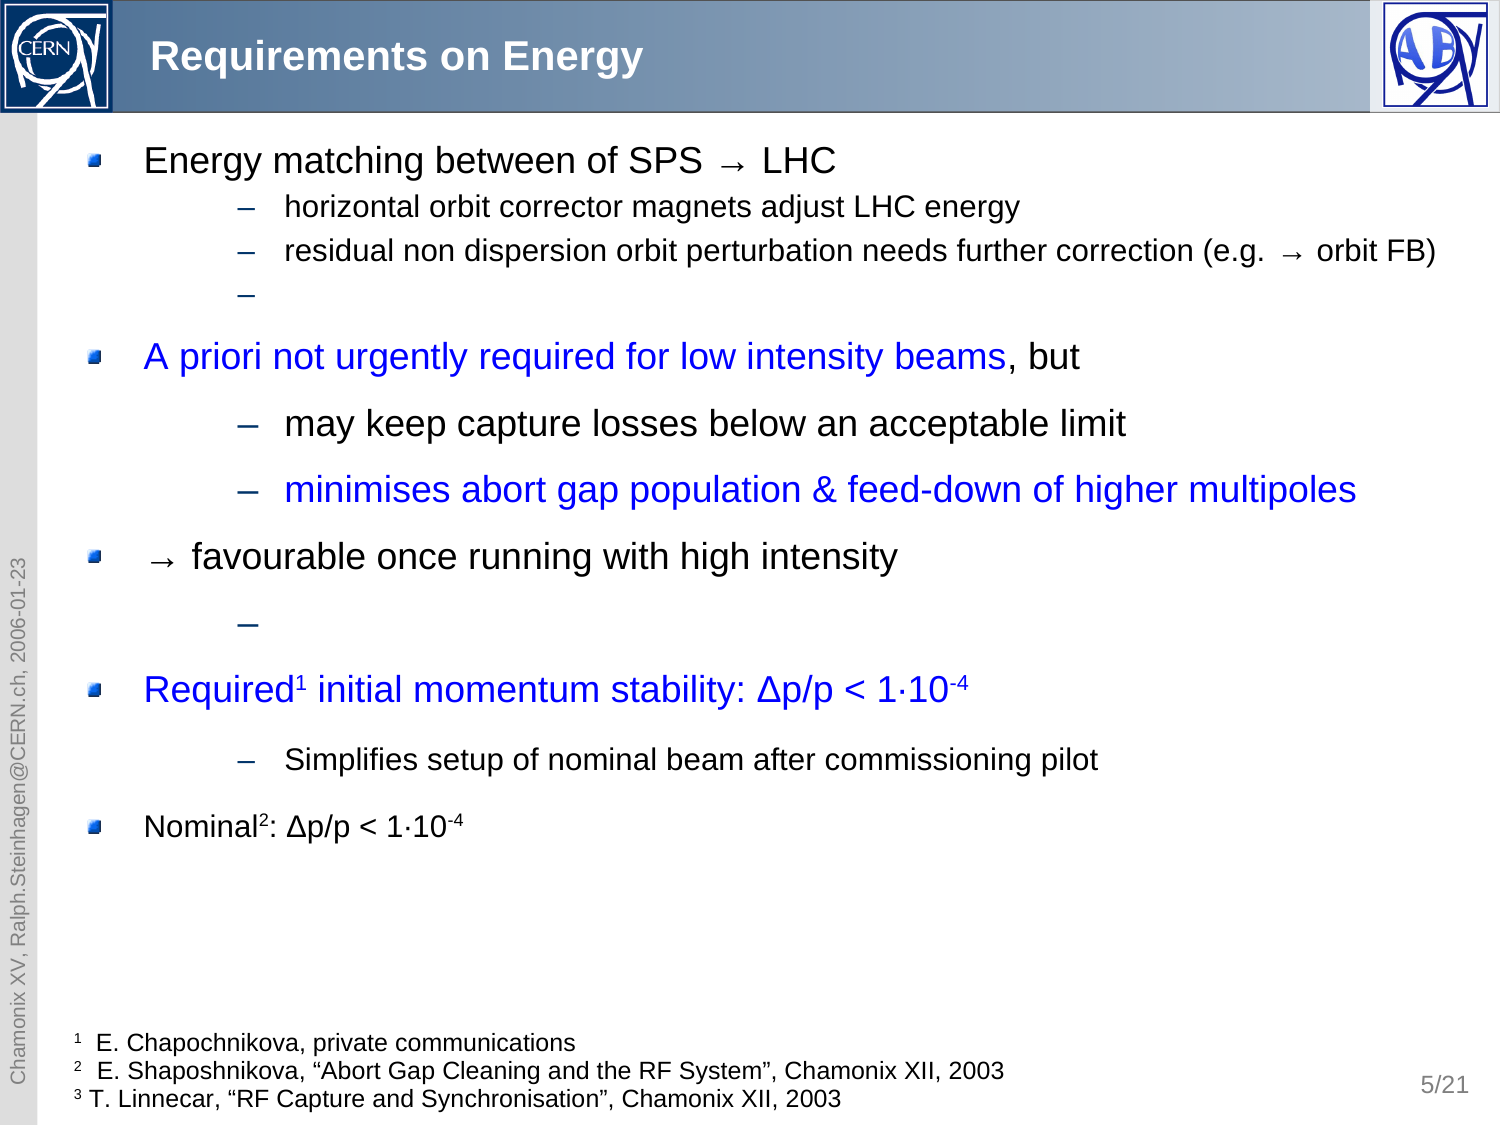

# Requirements on Energy
Energy matching between of SPS → LHC
horizontal orbit corrector magnets adjust LHC energy
residual non dispersion orbit perturbation needs further correction (e.g. → orbit FB)
A priori not urgently required for low intensity beams, but
may keep capture losses below an acceptable limit
minimises abort gap population & feed-down of higher multipoles
→ favourable once running with high intensity
Required1 initial momentum stability: Δp/p < 1∙10-4
Simplifies setup of nominal beam after commissioning pilot
Nominal2: Δp/p < 1∙10-4
1 E. Chapochnikova, private communications
2 E. Shaposhnikova, “Abort Gap Cleaning and the RF System”, Chamonix XII, 2003
3 T. Linnecar, “RF Capture and Synchronisation”, Chamonix XII, 2003